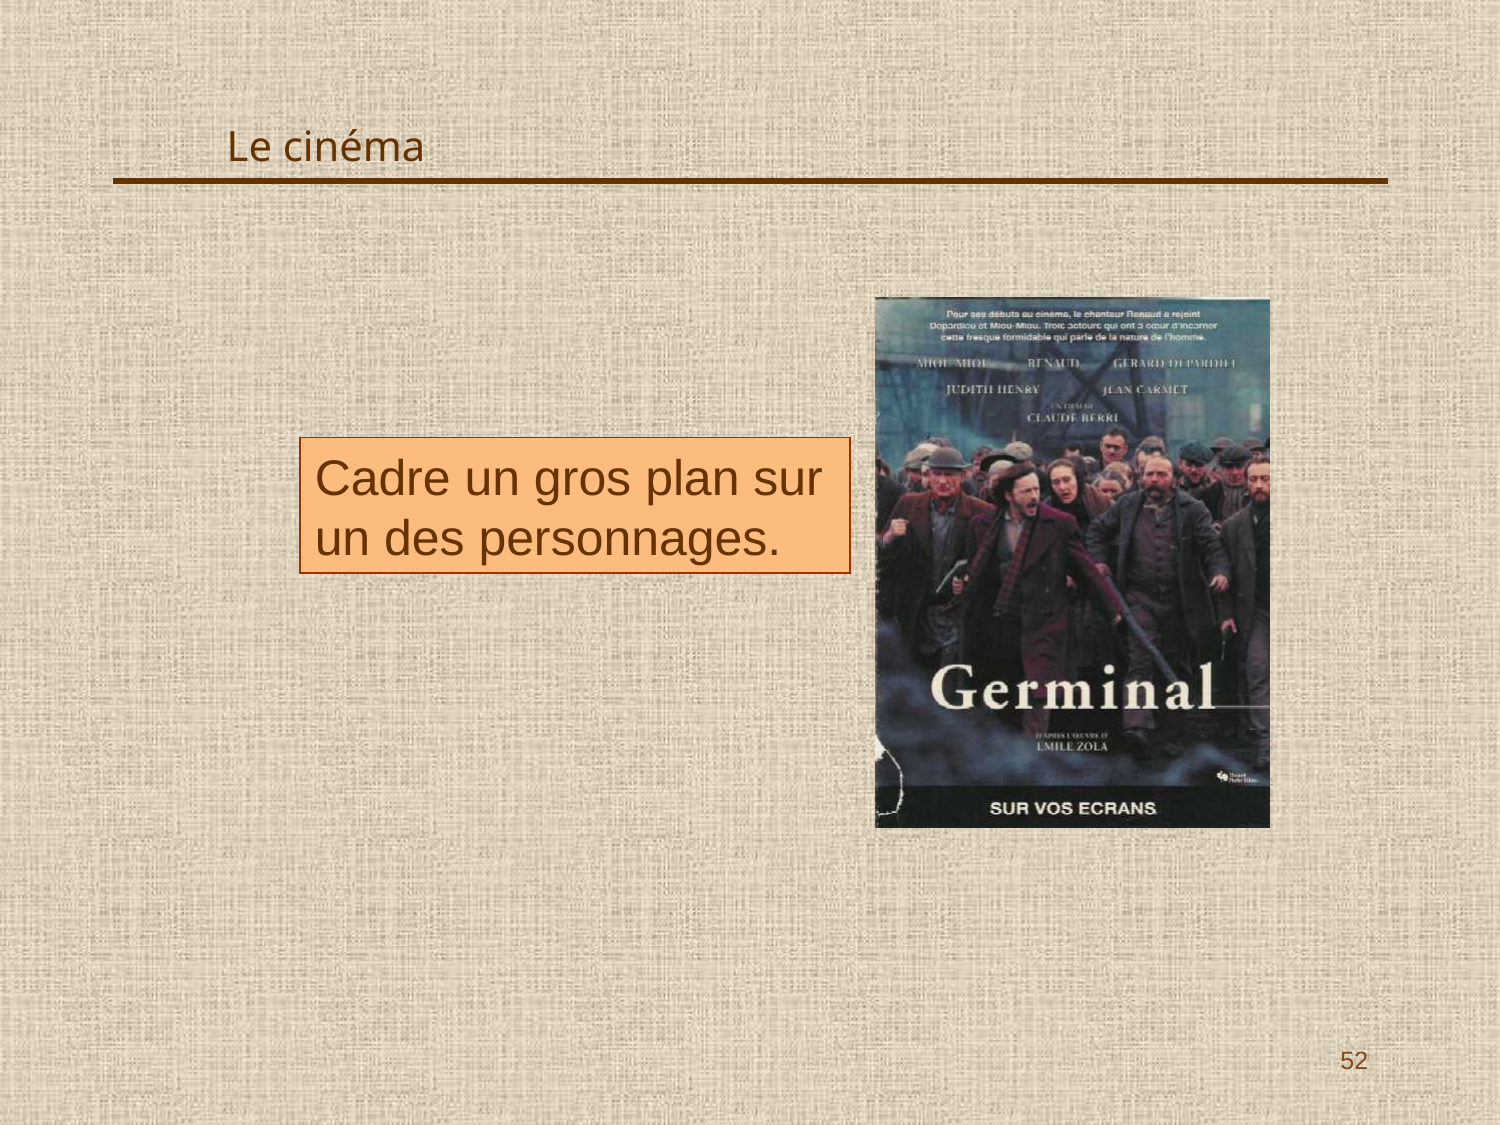

Le cinéma
Cadre un gros plan sur un des personnages.
52